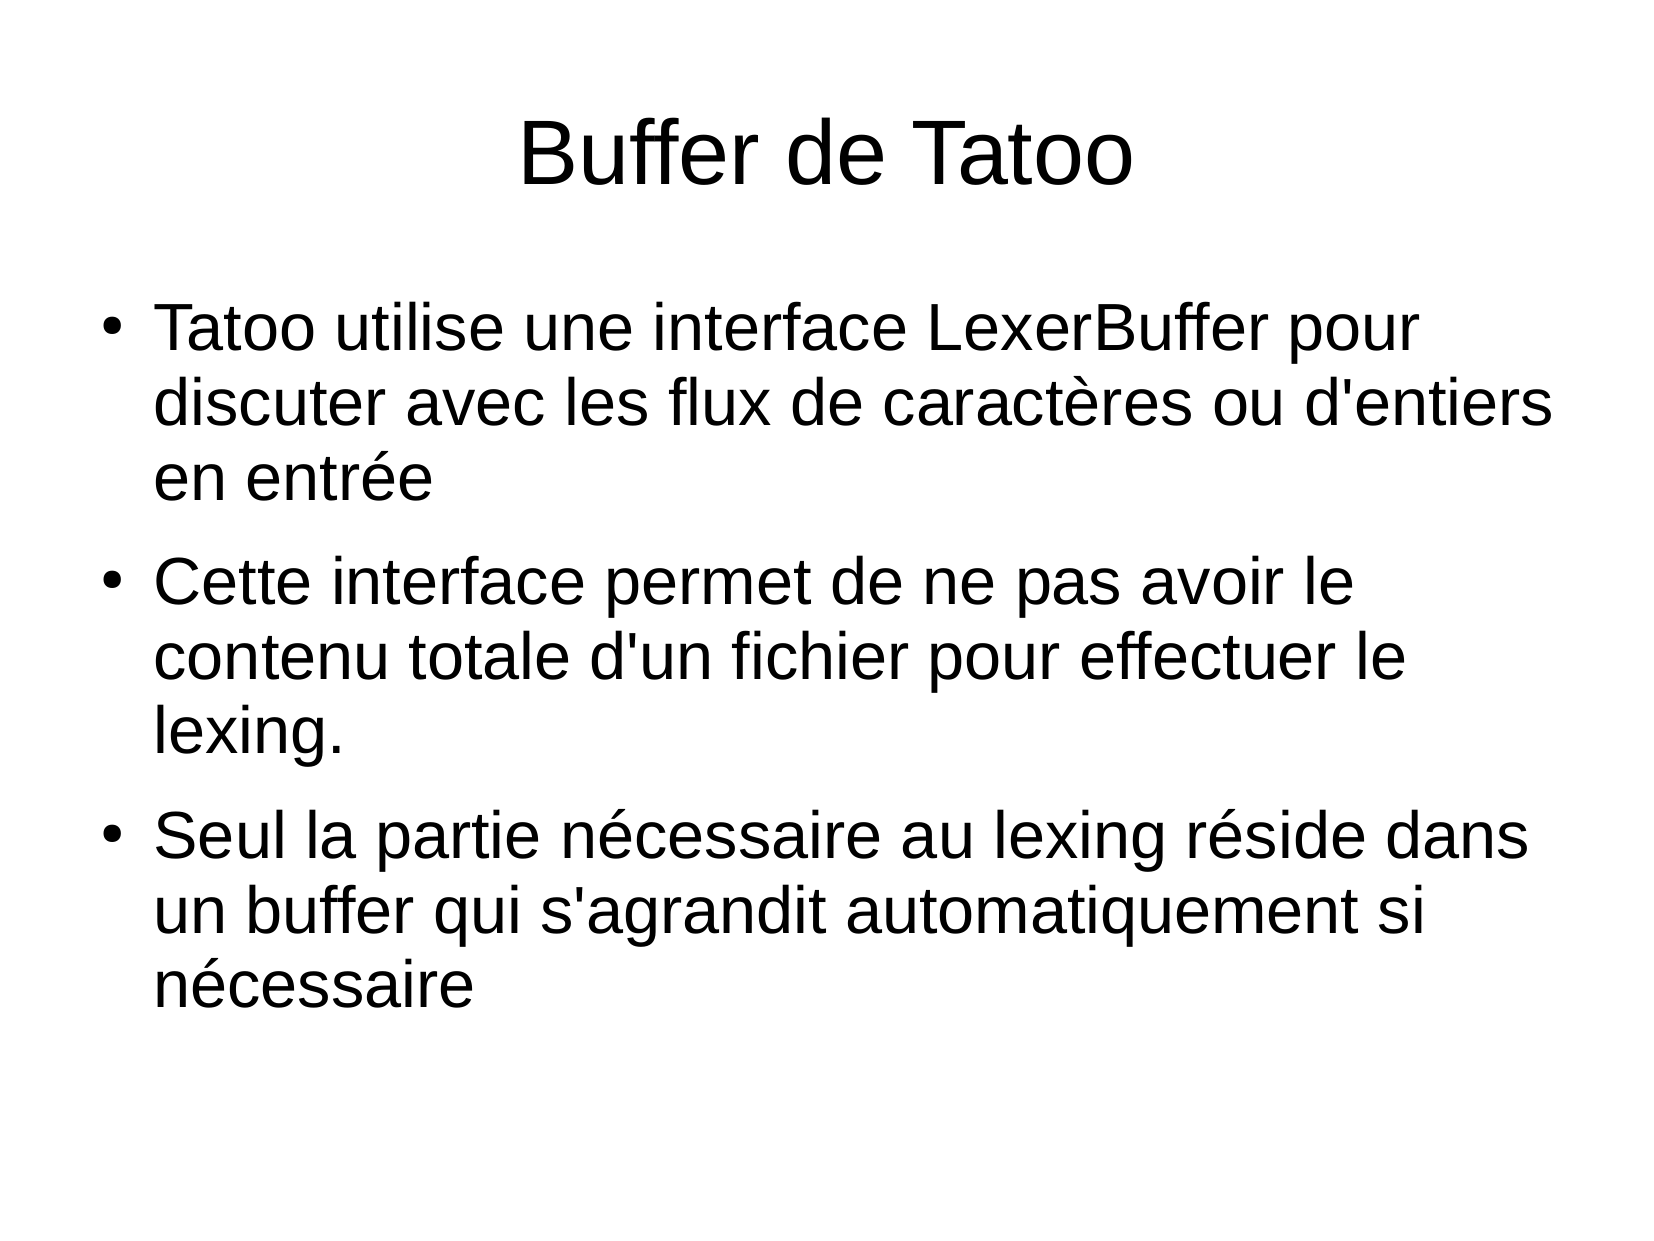

# Buffer de Tatoo
Tatoo utilise une interface LexerBuffer pour discuter avec les flux de caractères ou d'entiers en entrée
Cette interface permet de ne pas avoir le contenu totale d'un fichier pour effectuer le lexing.
Seul la partie nécessaire au lexing réside dans un buffer qui s'agrandit automatiquement si nécessaire